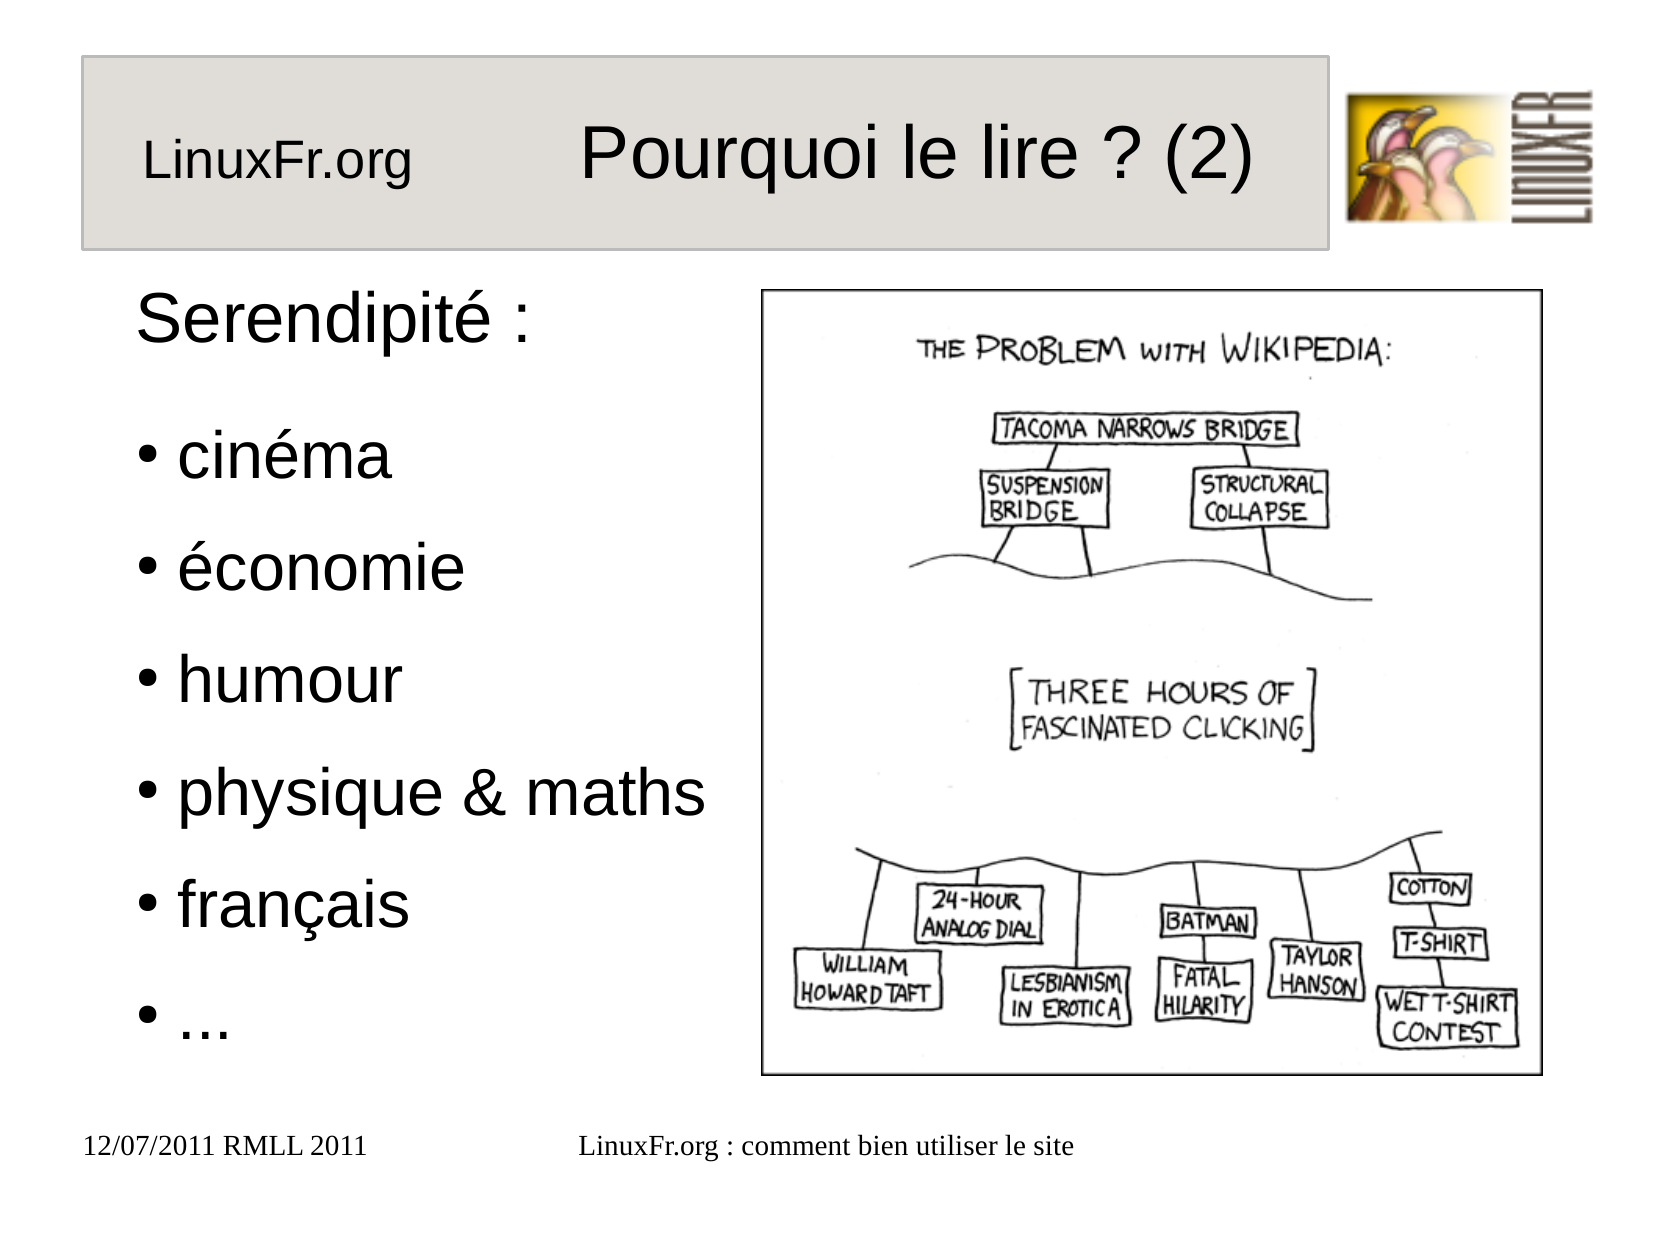

LinuxFr.org Pourquoi le lire ? (2)
# Serendipité :
 cinéma
 économie
 humour
 physique & maths
 français
 ...